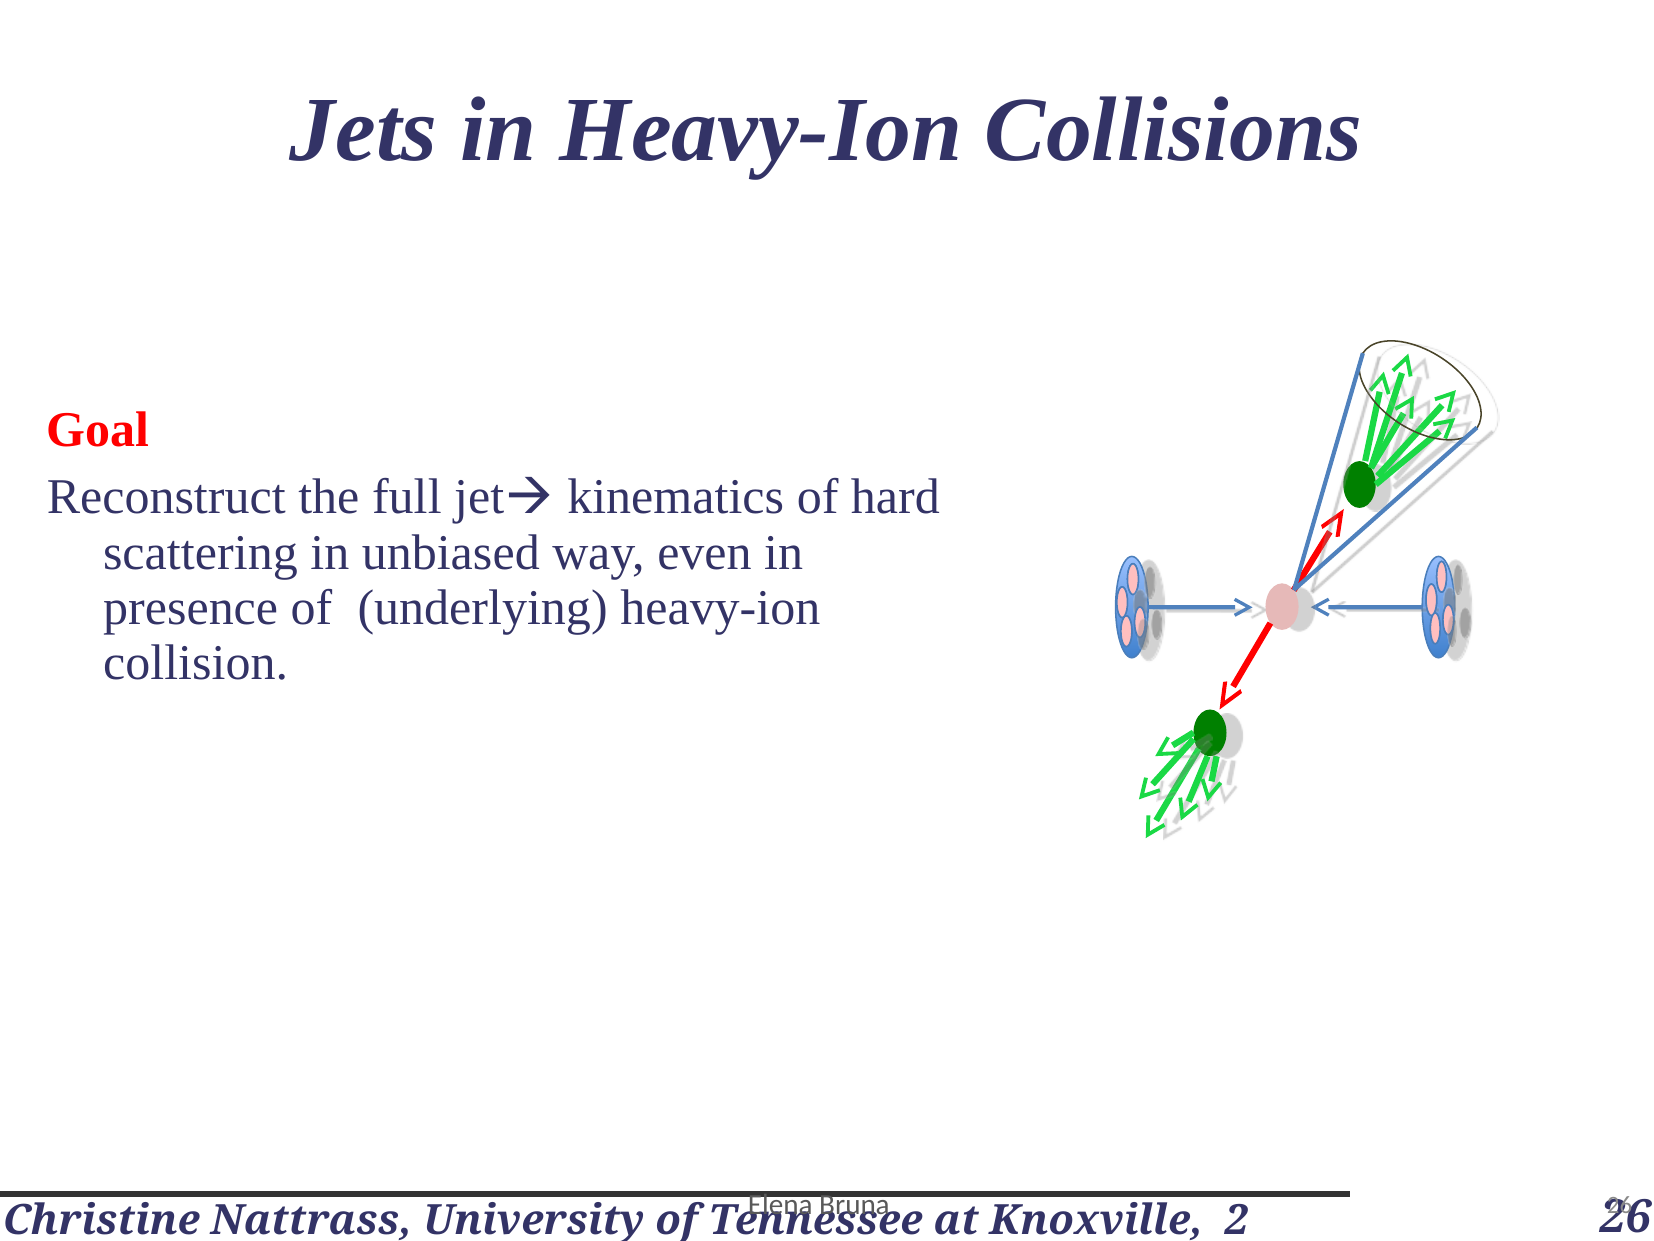

# Jets in Heavy-Ion Collisions
Goal
Reconstruct the full jet kinematics of hard scattering in unbiased way, even in presence of (underlying) heavy-ion collision.
Elena Bruna